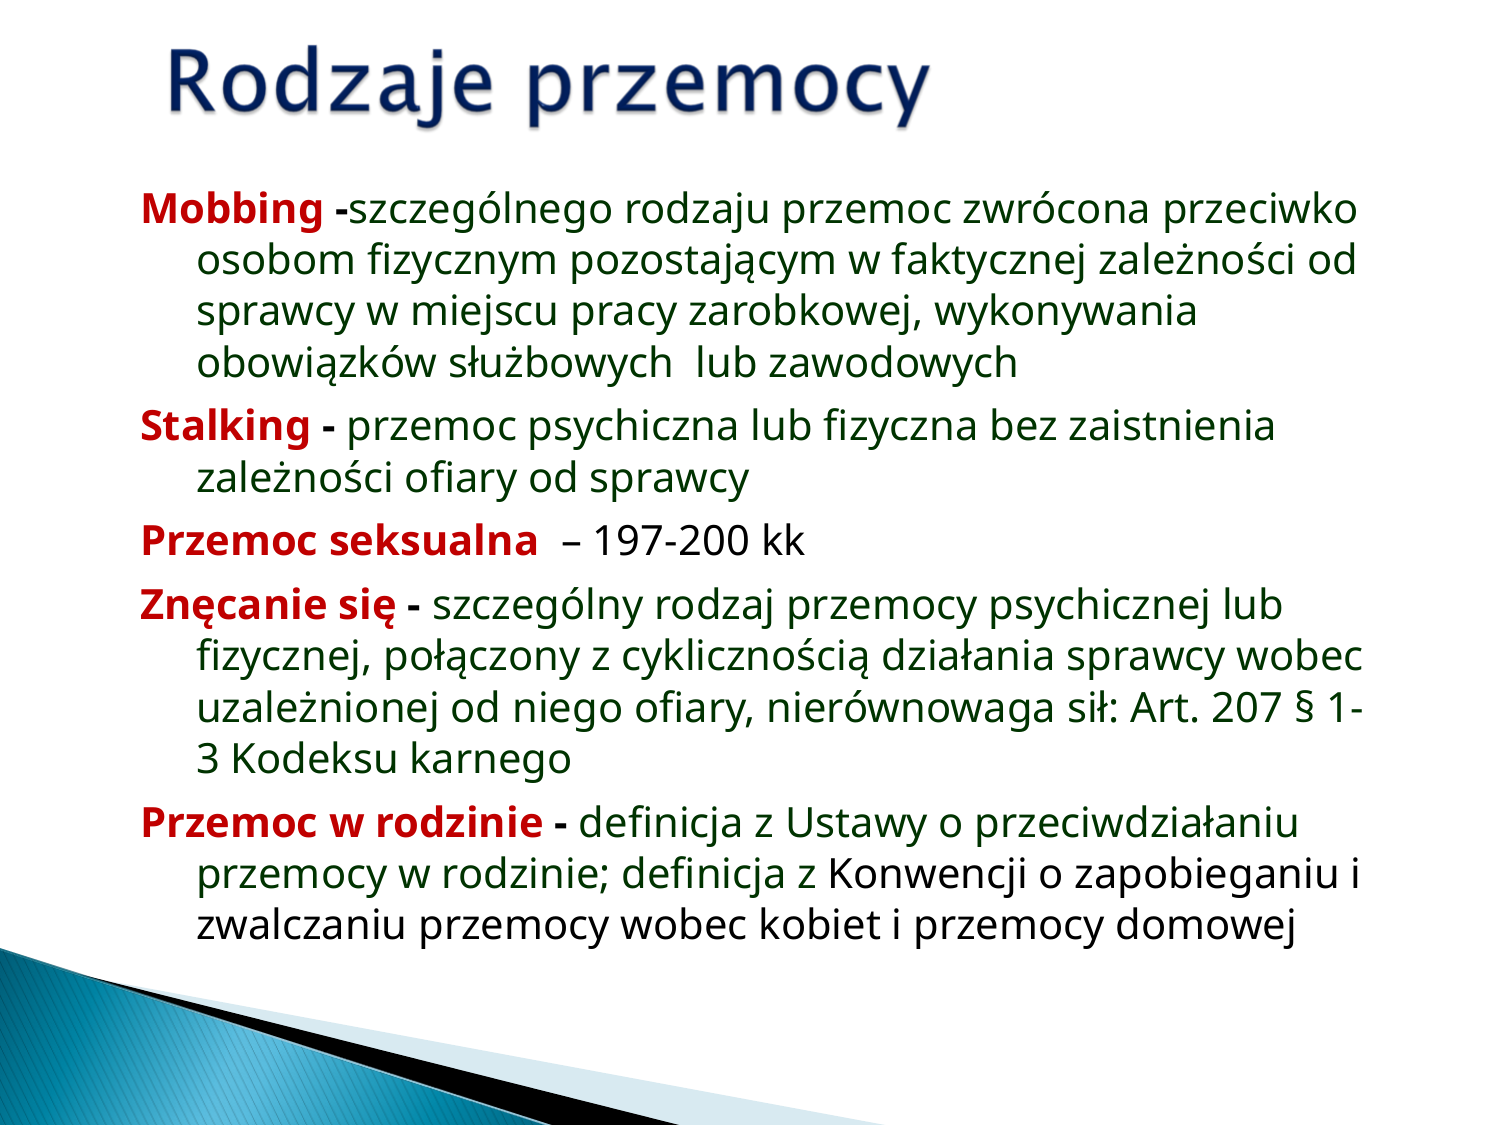

# Mobbing -szczególnego rodzaju przemoc zwrócona przeciwko osobom fizycznym pozostającym w faktycznej zależności od sprawcy w miejscu pracy zarobkowej, wykonywania obowiązków służbowych lub zawodowych
Stalking - przemoc psychiczna lub fizyczna bez zaistnienia zależności ofiary od sprawcy
Przemoc seksualna – 197-200 kk
Znęcanie się - szczególny rodzaj przemocy psychicznej lub fizycznej, połączony z cyklicznością działania sprawcy wobec uzależnionej od niego ofiary, nierównowaga sił: Art. 207 § 1-3 Kodeksu karnego
Przemoc w rodzinie - definicja z Ustawy o przeciwdziałaniu przemocy w rodzinie; definicja z Konwencji o zapobieganiu i zwalczaniu przemocy wobec kobiet i przemocy domowej